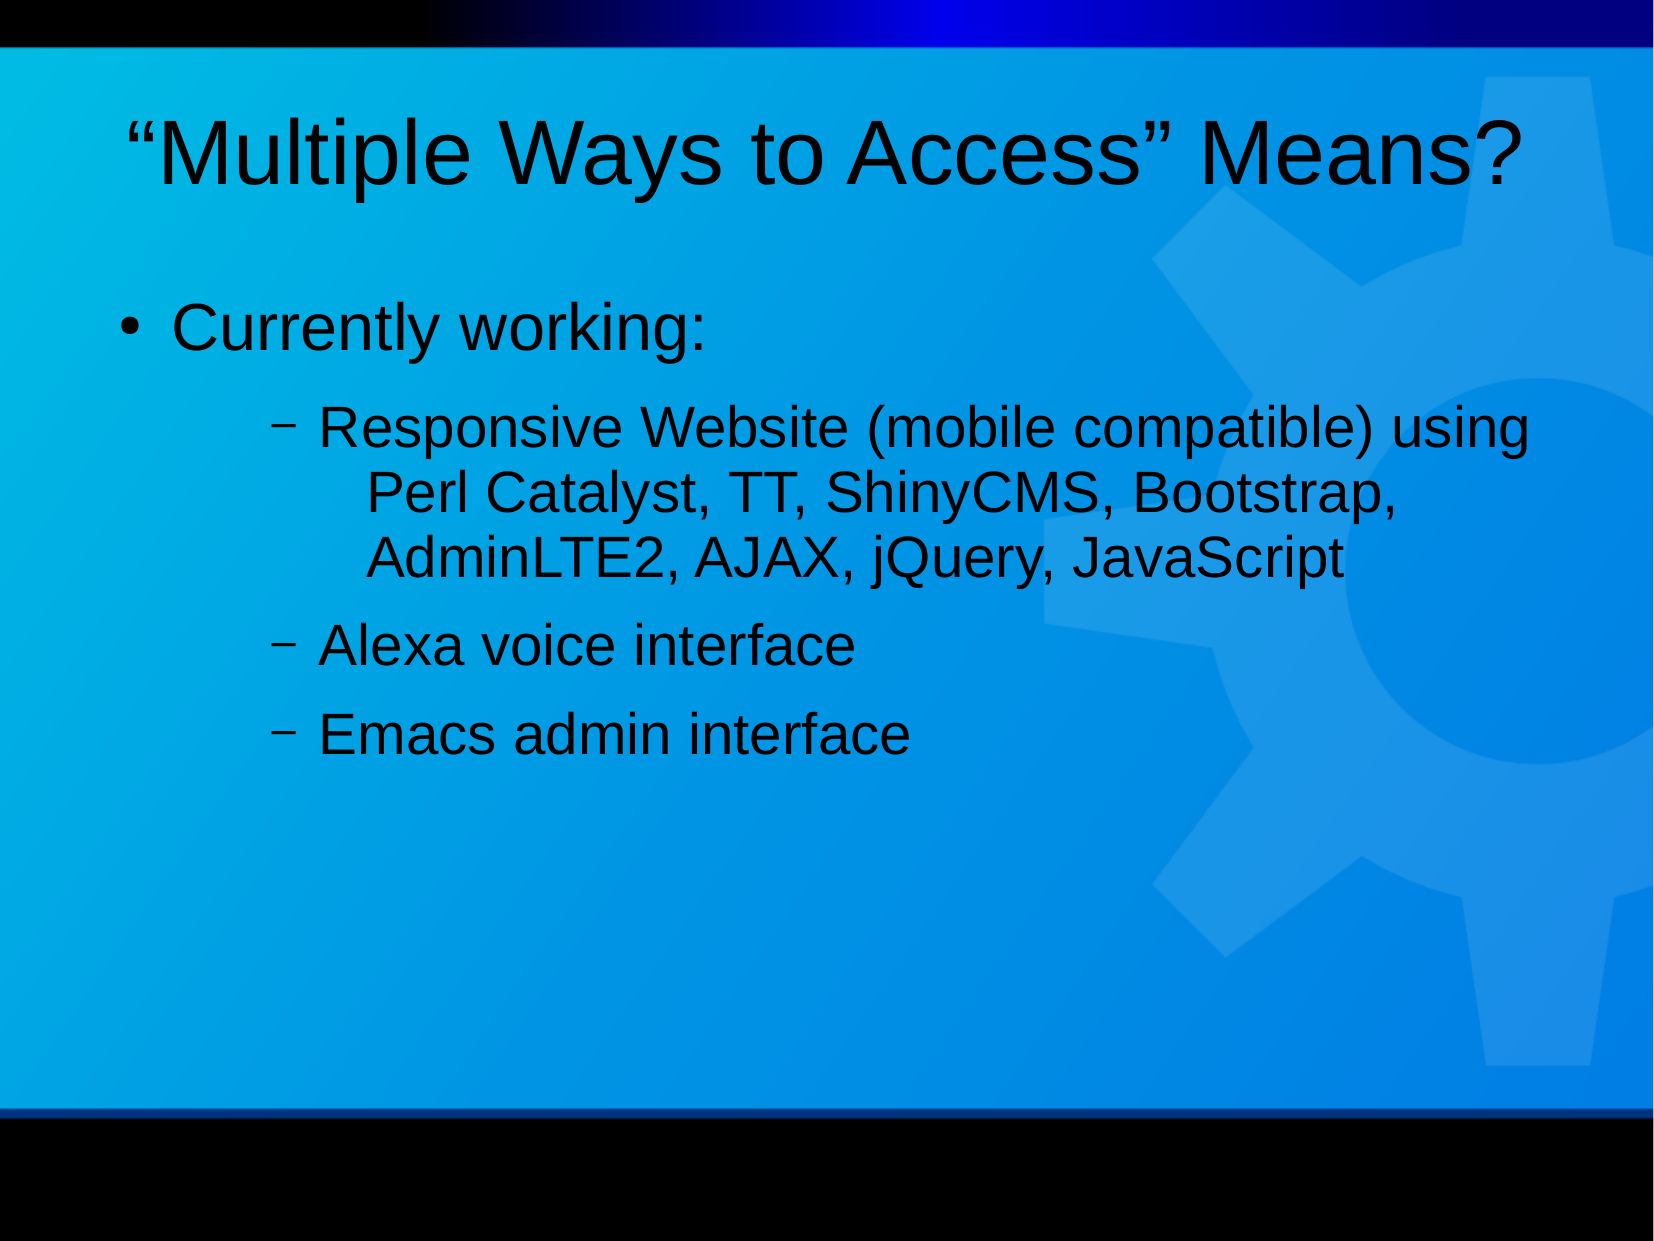

# “Multiple Ways to Access” Means?
Currently working:
Responsive Website (mobile compatible) using Perl Catalyst, TT, ShinyCMS, Bootstrap, AdminLTE2, AJAX, jQuery, JavaScript
Alexa voice interface
Emacs admin interface